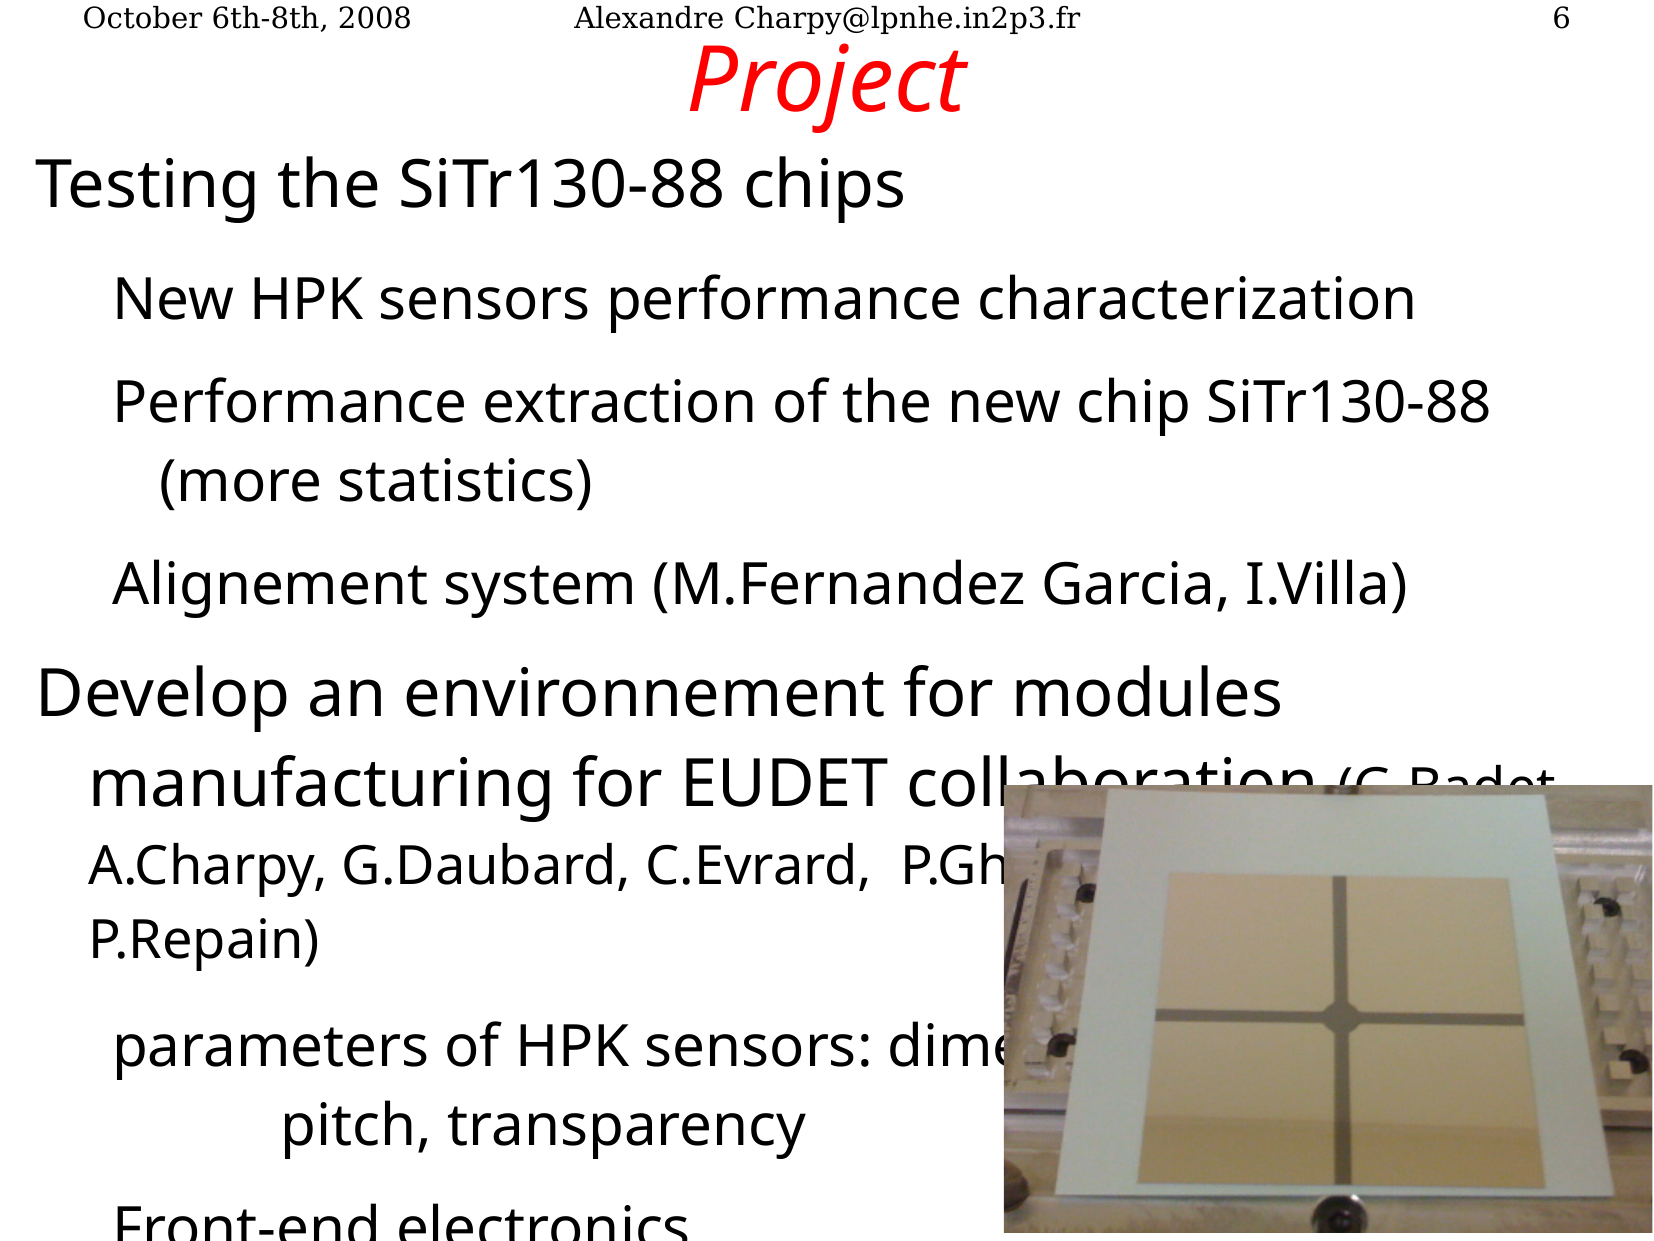

# Project
October 6th-8th, 2008
Alexandre Charpy@lpnhe.in2p3.fr
6
Testing the SiTr130-88 chips
New HPK sensors performance characterization
Performance extraction of the new chip SiTr130-88 (more statistics)
Alignement system (M.Fernandez Garcia, I.Villa)
Develop an environnement for modules manufacturing for EUDET collaboration (G.Badet, A.Charpy, G.Daubard, C.Evrard, P.Ghislain, D.Imbault, P.Repain)
parameters of HPK sensors: dimension, pitch, transparency
Front-end electronics
Development of toolbox
Clean room installation